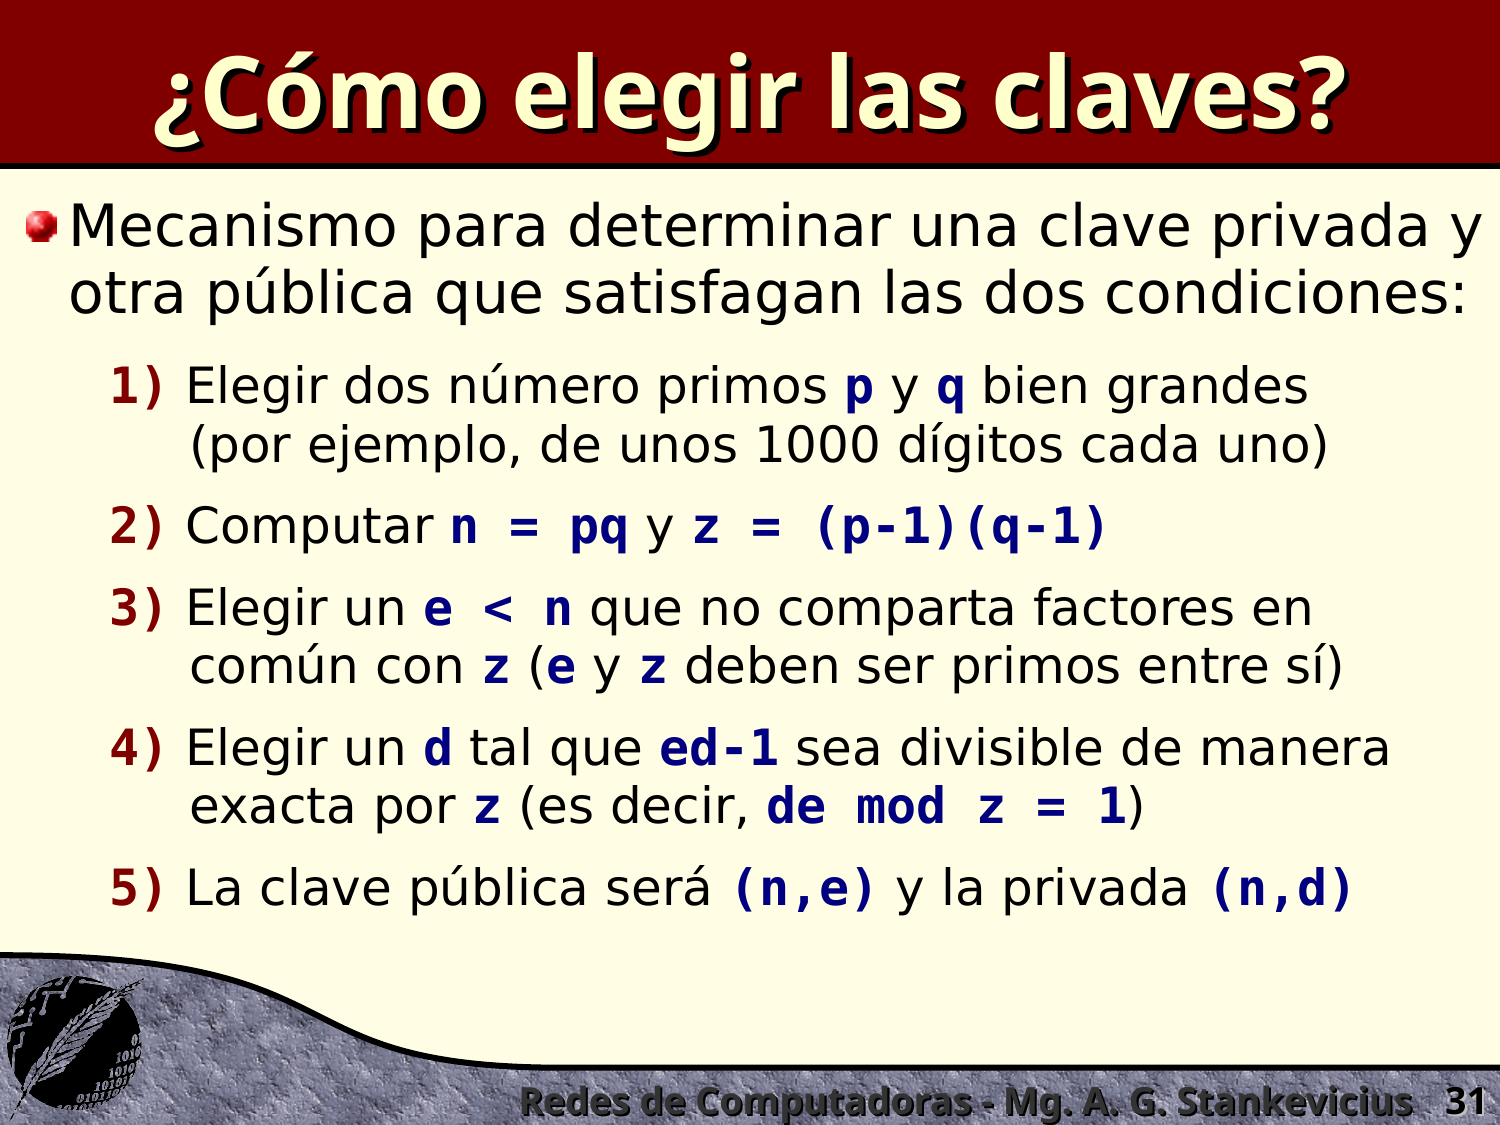

# ¿Cómo elegir las claves?
Mecanismo para determinar una clave privada y otra pública que satisfagan las dos condiciones:
1) Elegir dos número primos p y q bien grandes
 (por ejemplo, de unos 1000 dígitos cada uno)
2) Computar n = pq y z = (p-1)(q-1)
3) Elegir un e < n que no comparta factores en
 común con z (e y z deben ser primos entre sí)
4) Elegir un d tal que ed-1 sea divisible de manera
 exacta por z (es decir, de mod z = 1)
5) La clave pública será (n,e) y la privada (n,d)
31